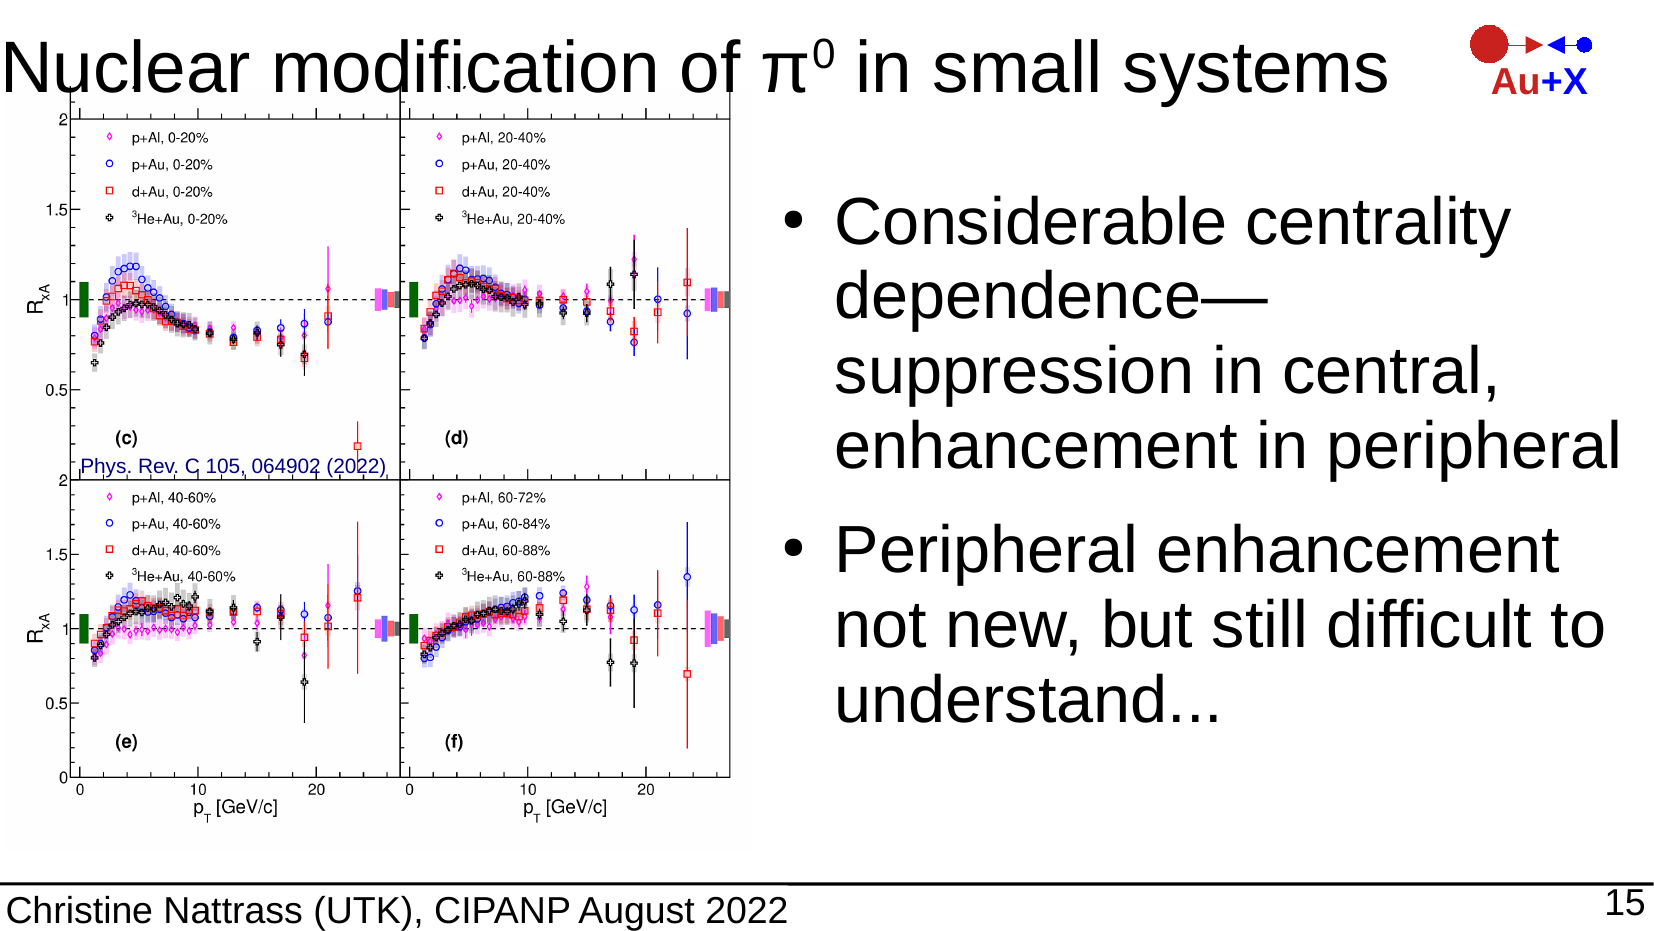

# Nuclear modification of π0 in small systems
Au+X
Considerable centrality dependence—suppression in central, enhancement in peripheral
Peripheral enhancement not new, but still difficult to understand...
Phys. Rev. C 105, 064902 (2022)